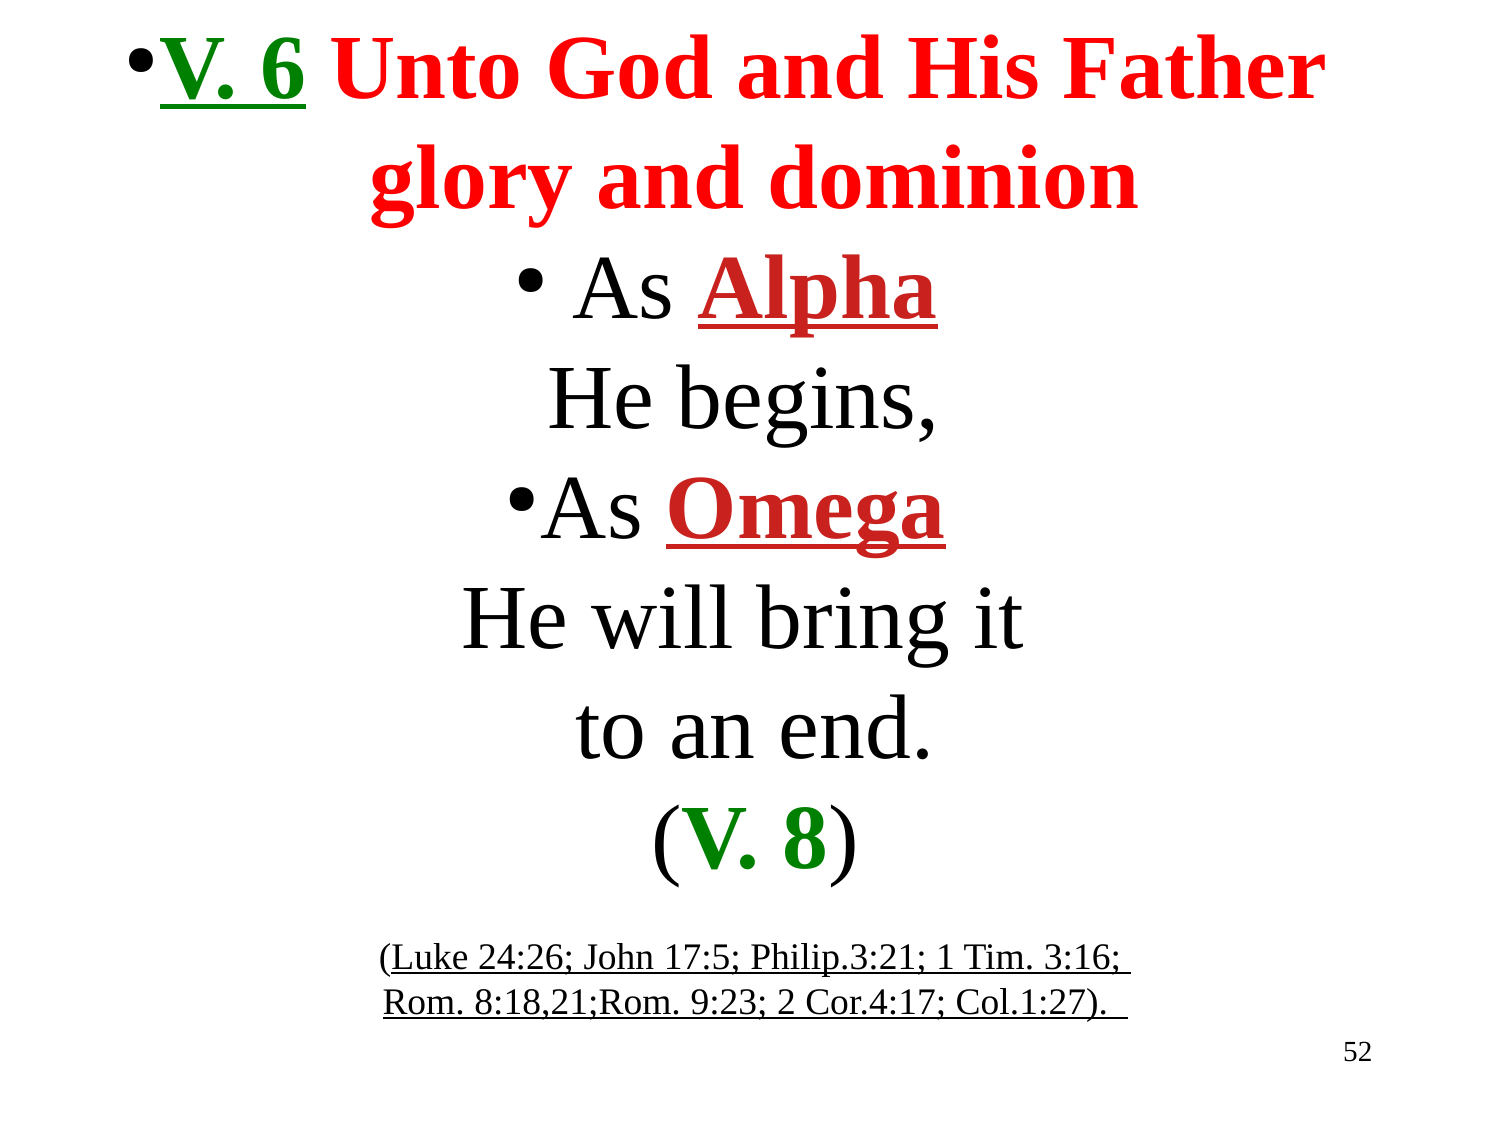

V. 6 Unto God and His Father
glory and dominion
 As Alpha
He begins,
As Omega
He will bring it
to an end.
(V. 8)
(Luke 24:26; John 17:5; Philip.3:21; 1 Tim. 3:16;
Rom. 8:18,21;Rom. 9:23; 2 Cor.4:17; Col.1:27).